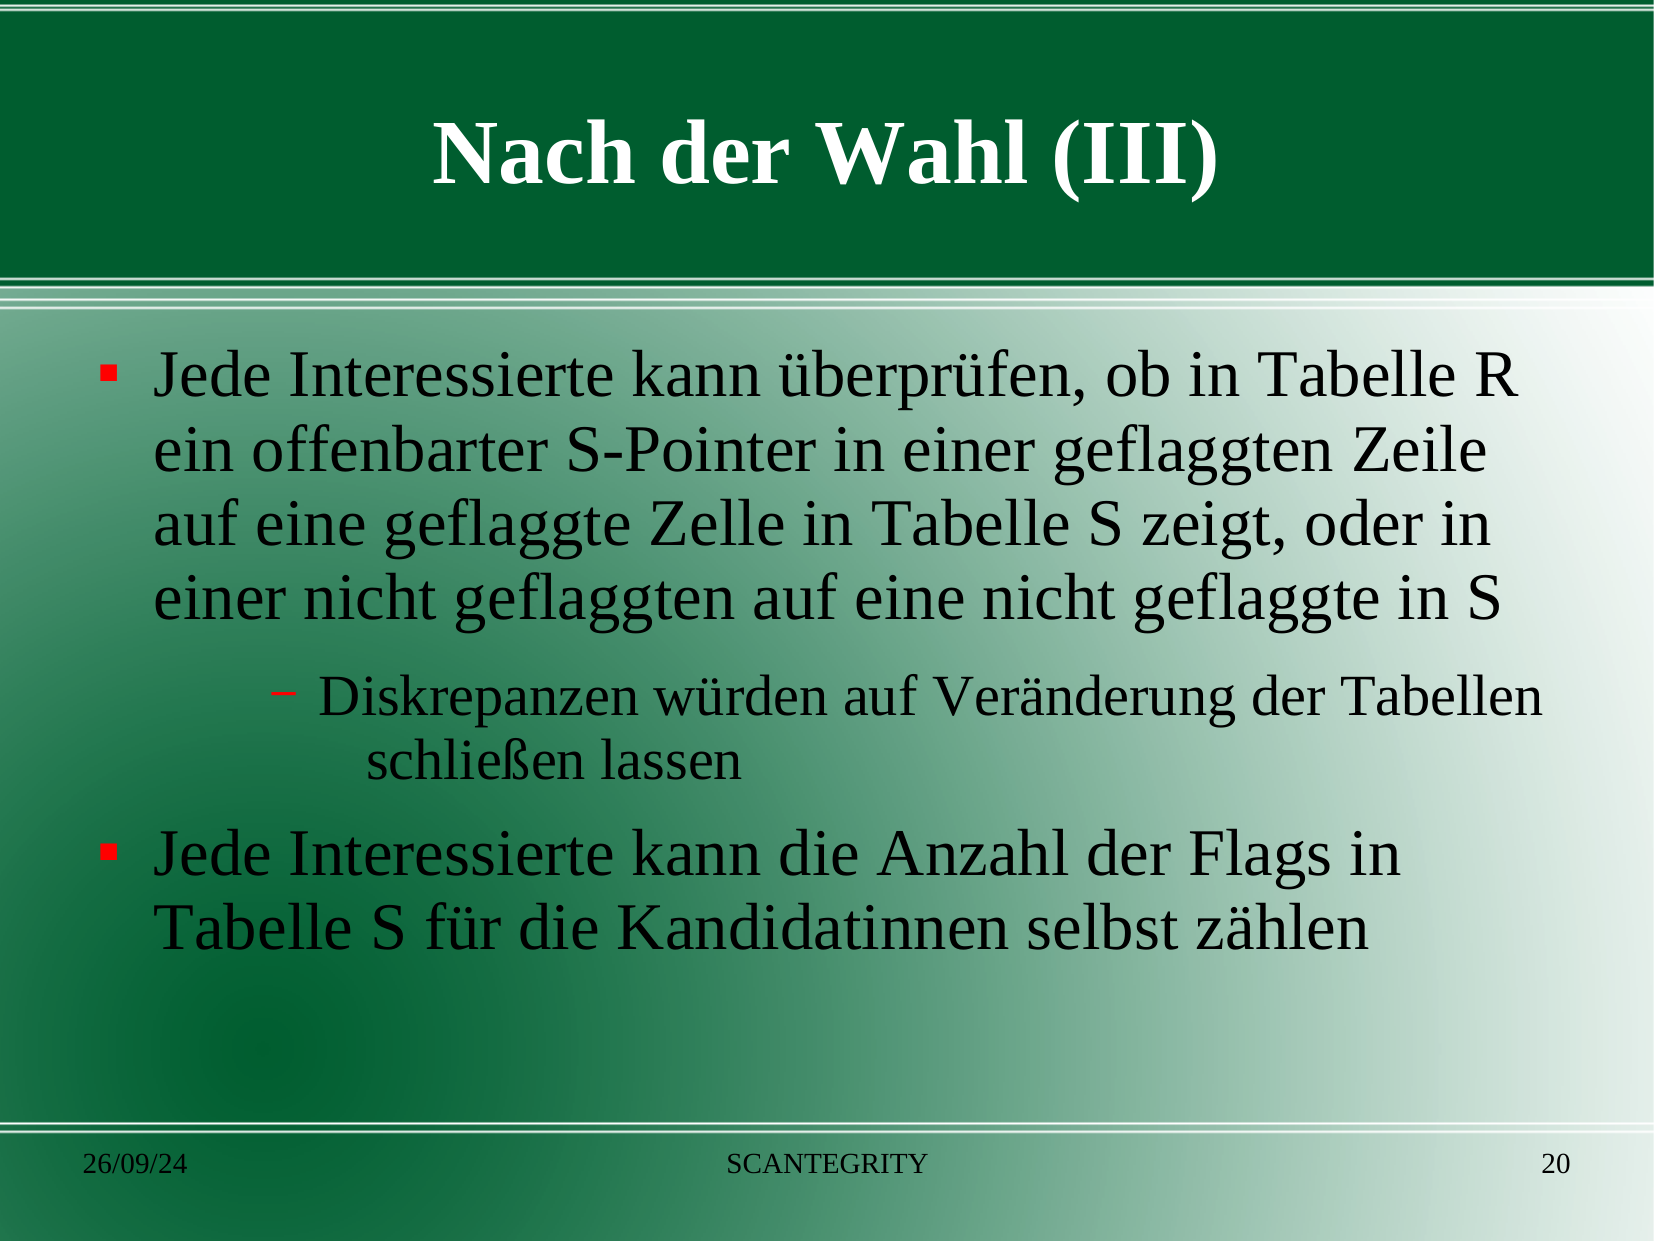

# Nach der Wahl (III)
Jede Interessierte kann überprüfen, ob in Tabelle R ein offenbarter S-Pointer in einer geflaggten Zeile auf eine geflaggte Zelle in Tabelle S zeigt, oder in einer nicht geflaggten auf eine nicht geflaggte in S
Diskrepanzen würden auf Veränderung der Tabellen schließen lassen
Jede Interessierte kann die Anzahl der Flags in Tabelle S für die Kandidatinnen selbst zählen
SCANTEGRITY
20